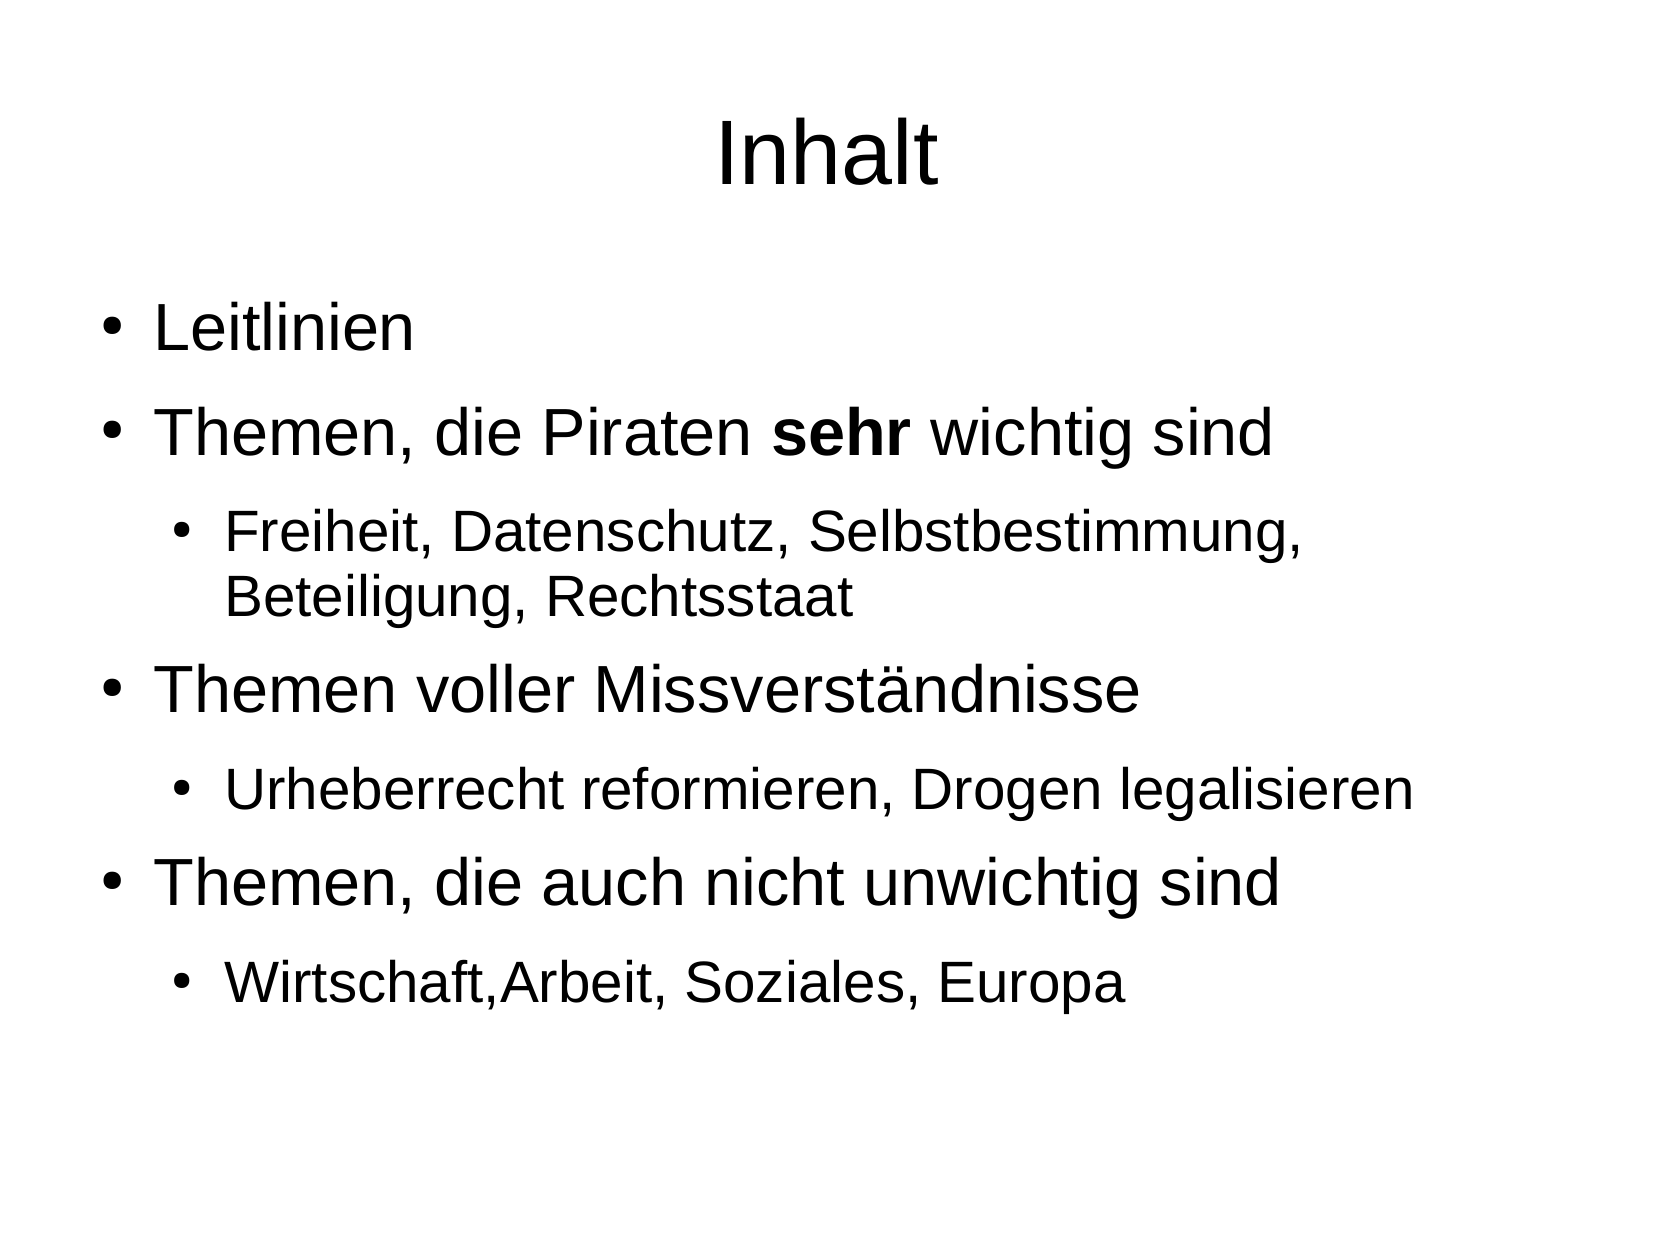

# Inhalt
Leitlinien
Themen, die Piraten sehr wichtig sind
Freiheit, Datenschutz, Selbstbestimmung, Beteiligung, Rechtsstaat
Themen voller Missverständnisse
Urheberrecht reformieren, Drogen legalisieren
Themen, die auch nicht unwichtig sind
Wirtschaft,Arbeit, Soziales, Europa